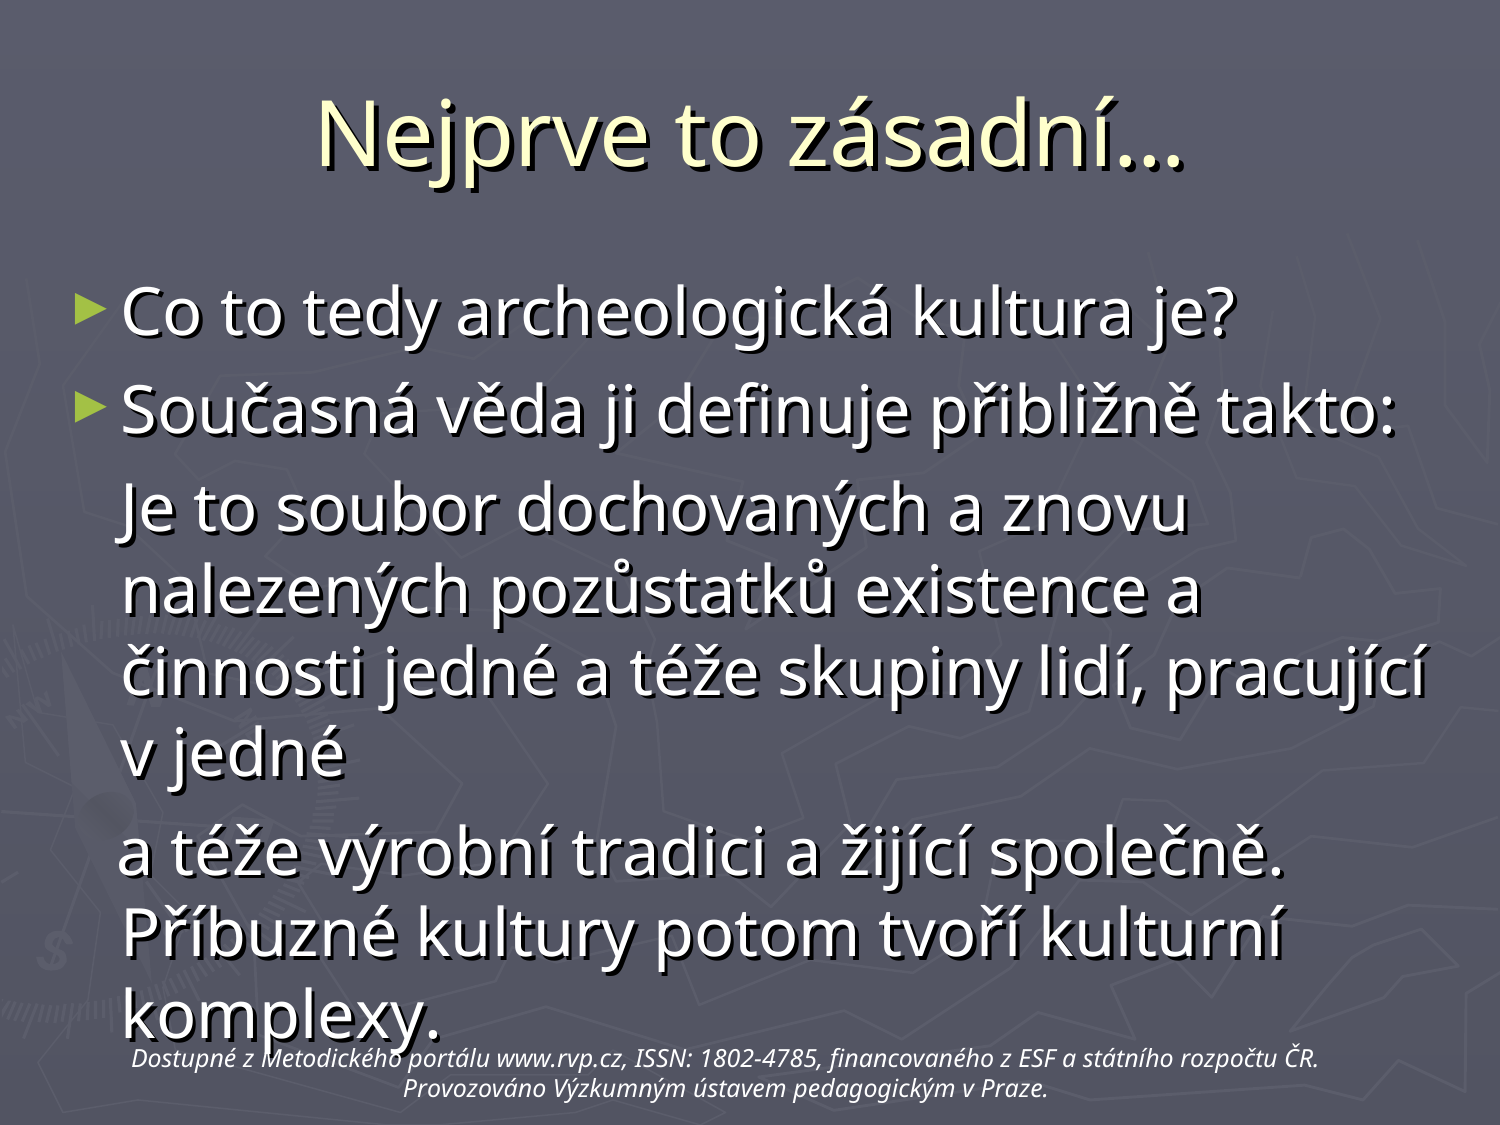

# Nejprve to zásadní…
Co to tedy archeologická kultura je?
Současná věda ji definuje přibližně takto:
	Je to soubor dochovaných a znovu nalezených pozůstatků existence a činnosti jedné a téže skupiny lidí, pracující v jedné
 a téže výrobní tradici a žijící společně. Příbuzné kultury potom tvoří kulturní komplexy.
Dostupné z Metodického portálu www.rvp.cz, ISSN: 1802-4785, financovaného z ESF a státního rozpočtu ČR. Provozováno Výzkumným ústavem pedagogickým v Praze.